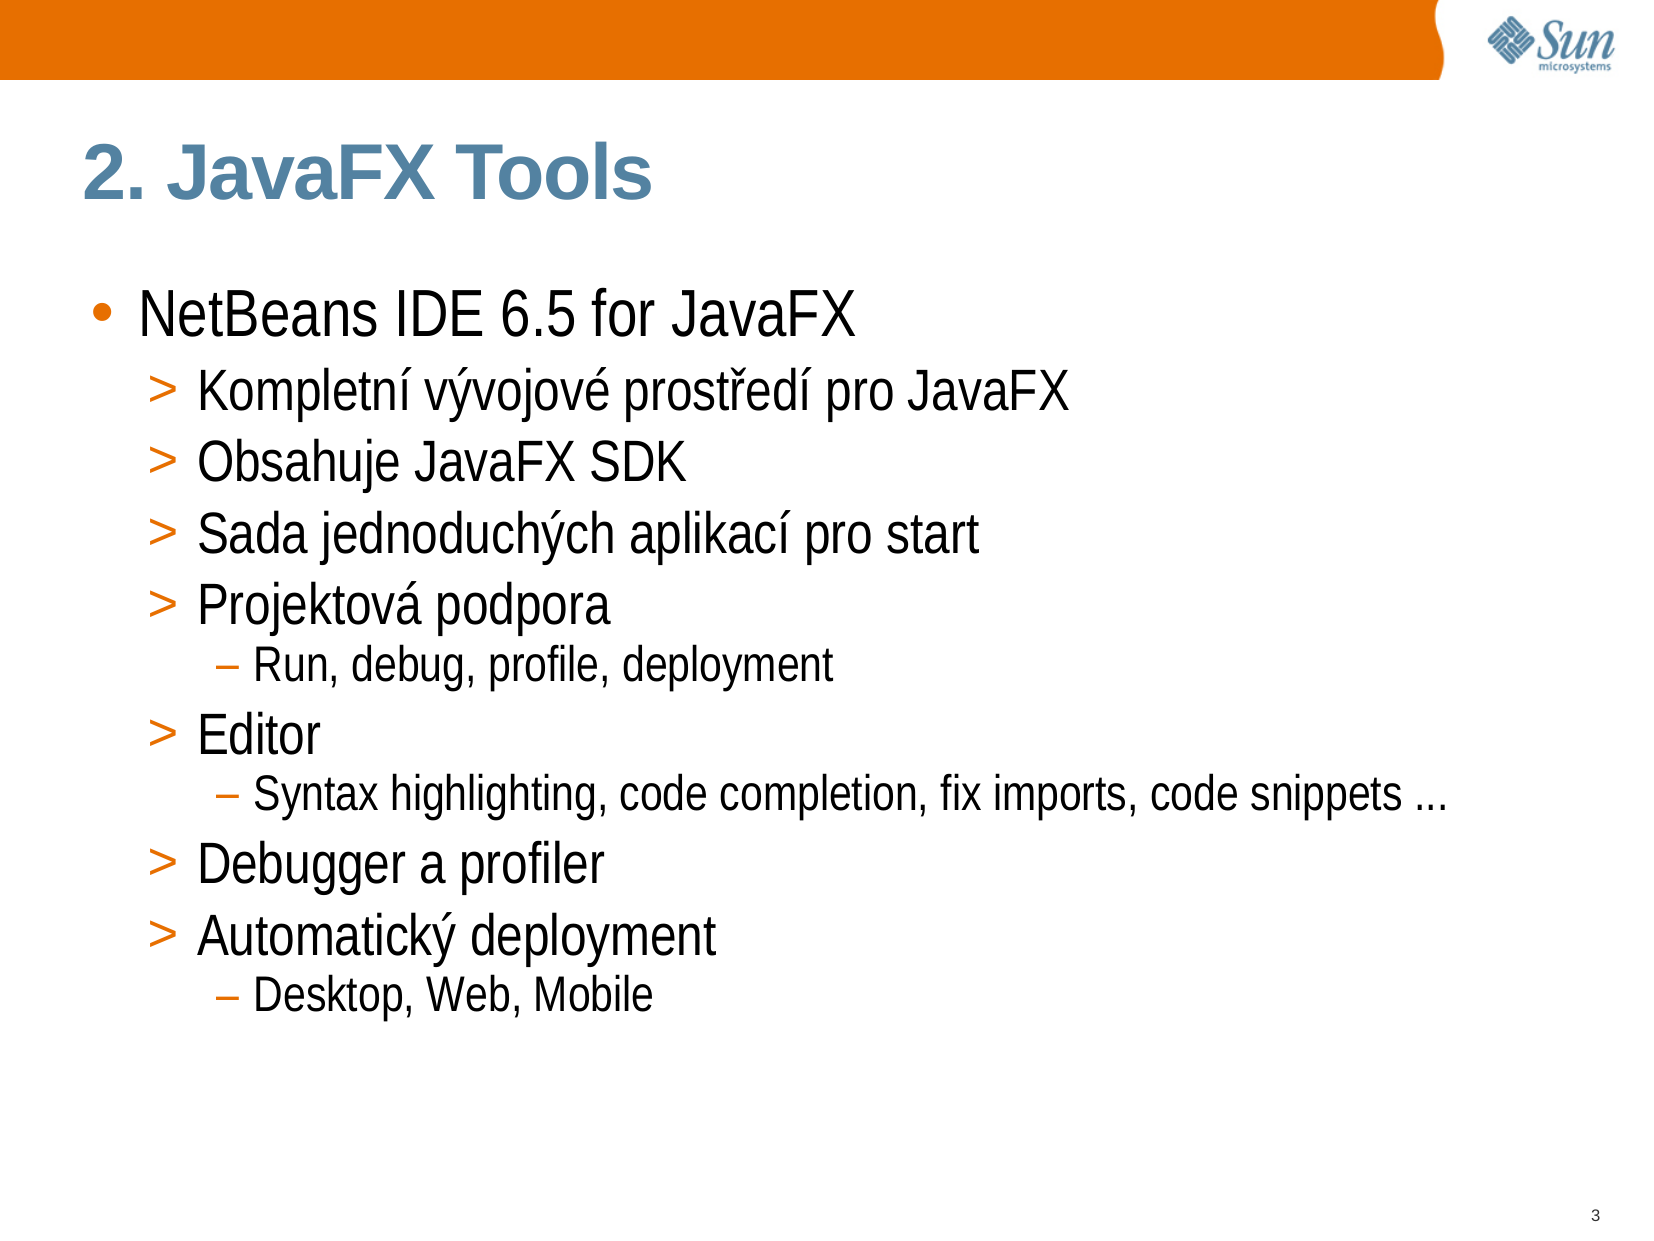

# 2. JavaFX Tools
NetBeans IDE 6.5 for JavaFX
Kompletní vývojové prostředí pro JavaFX
Obsahuje JavaFX SDK
Sada jednoduchých aplikací pro start
Projektová podpora
Run, debug, profile, deployment
Editor
Syntax highlighting, code completion, fix imports, code snippets ...
Debugger a profiler
Automatický deployment
Desktop, Web, Mobile